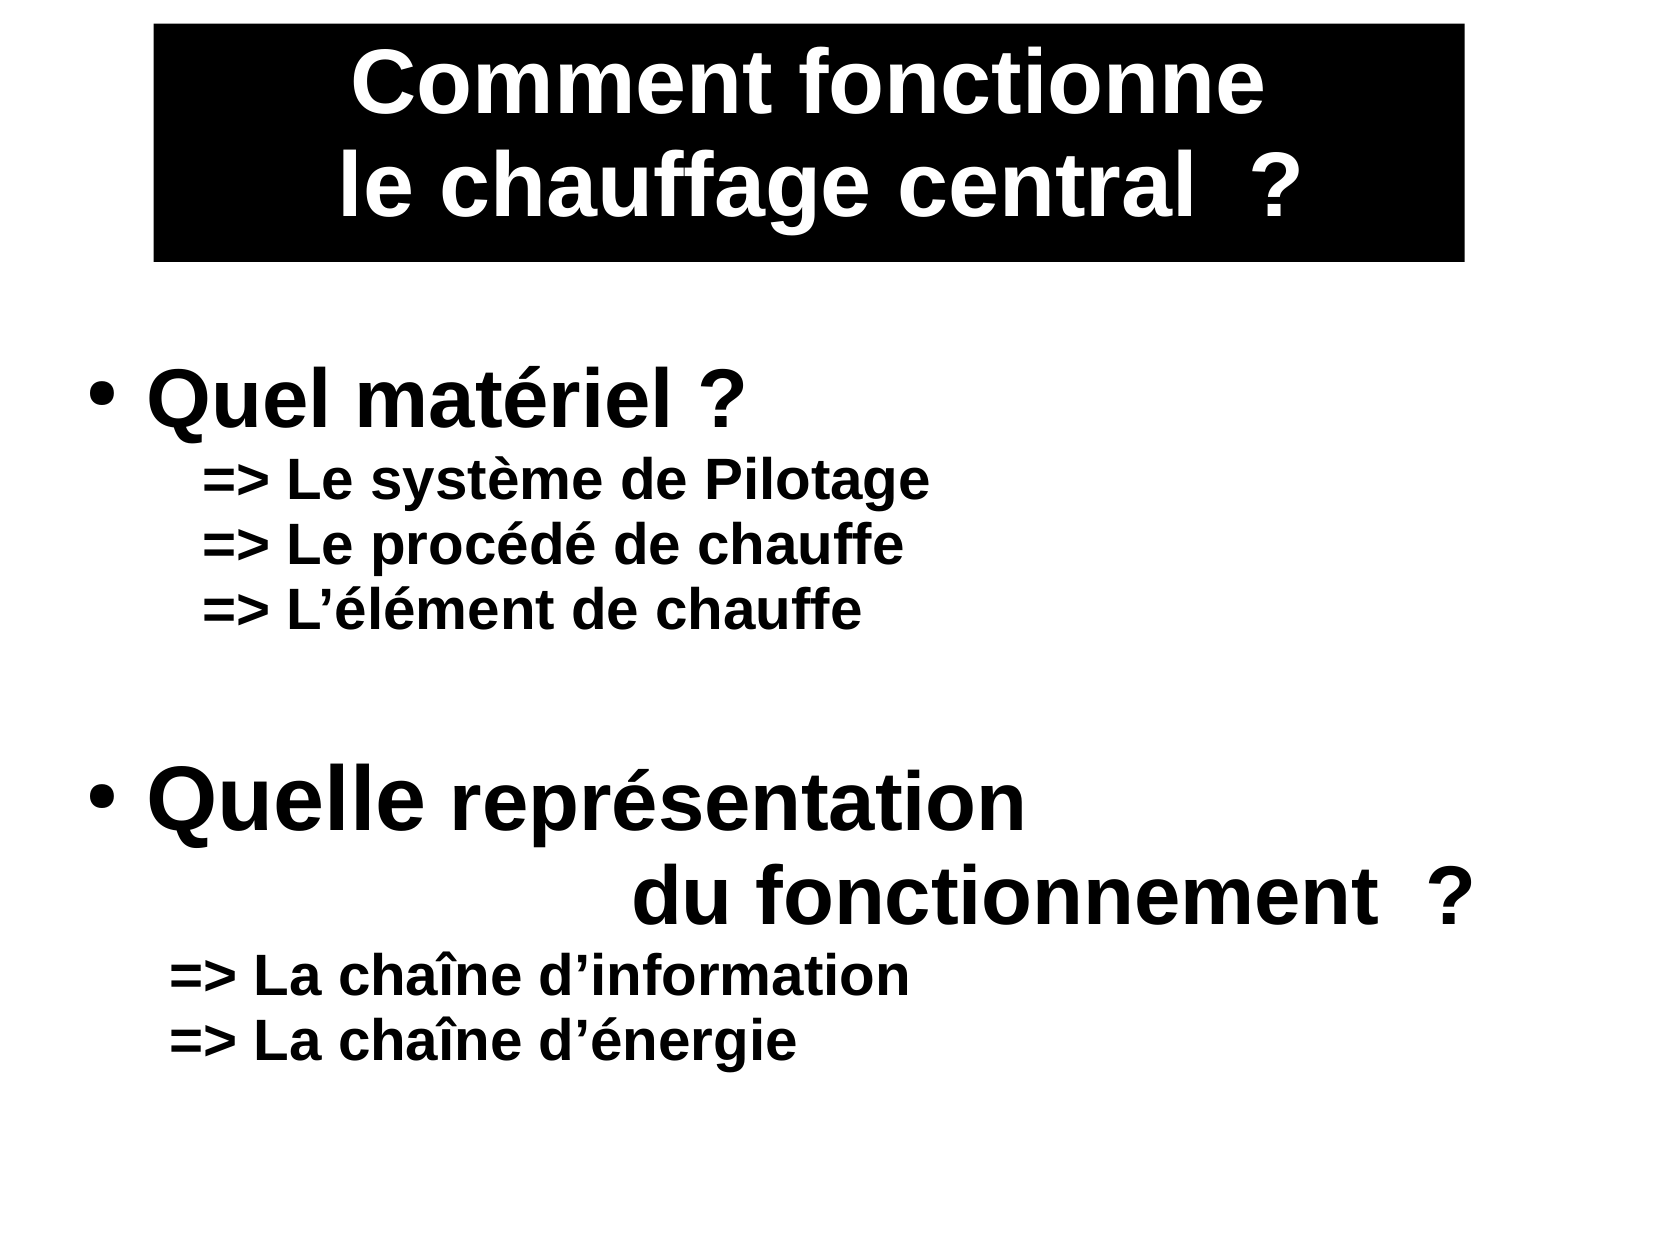

Comment fonctionne
 le chauffage central ?
 Quel matériel ?
 => Le système de Pilotage
 => Le procédé de chauffe
 => L’élément de chauffe
 Quelle représentation
 du fonctionnement  ?
 => La chaîne d’information
 => La chaîne d’énergie